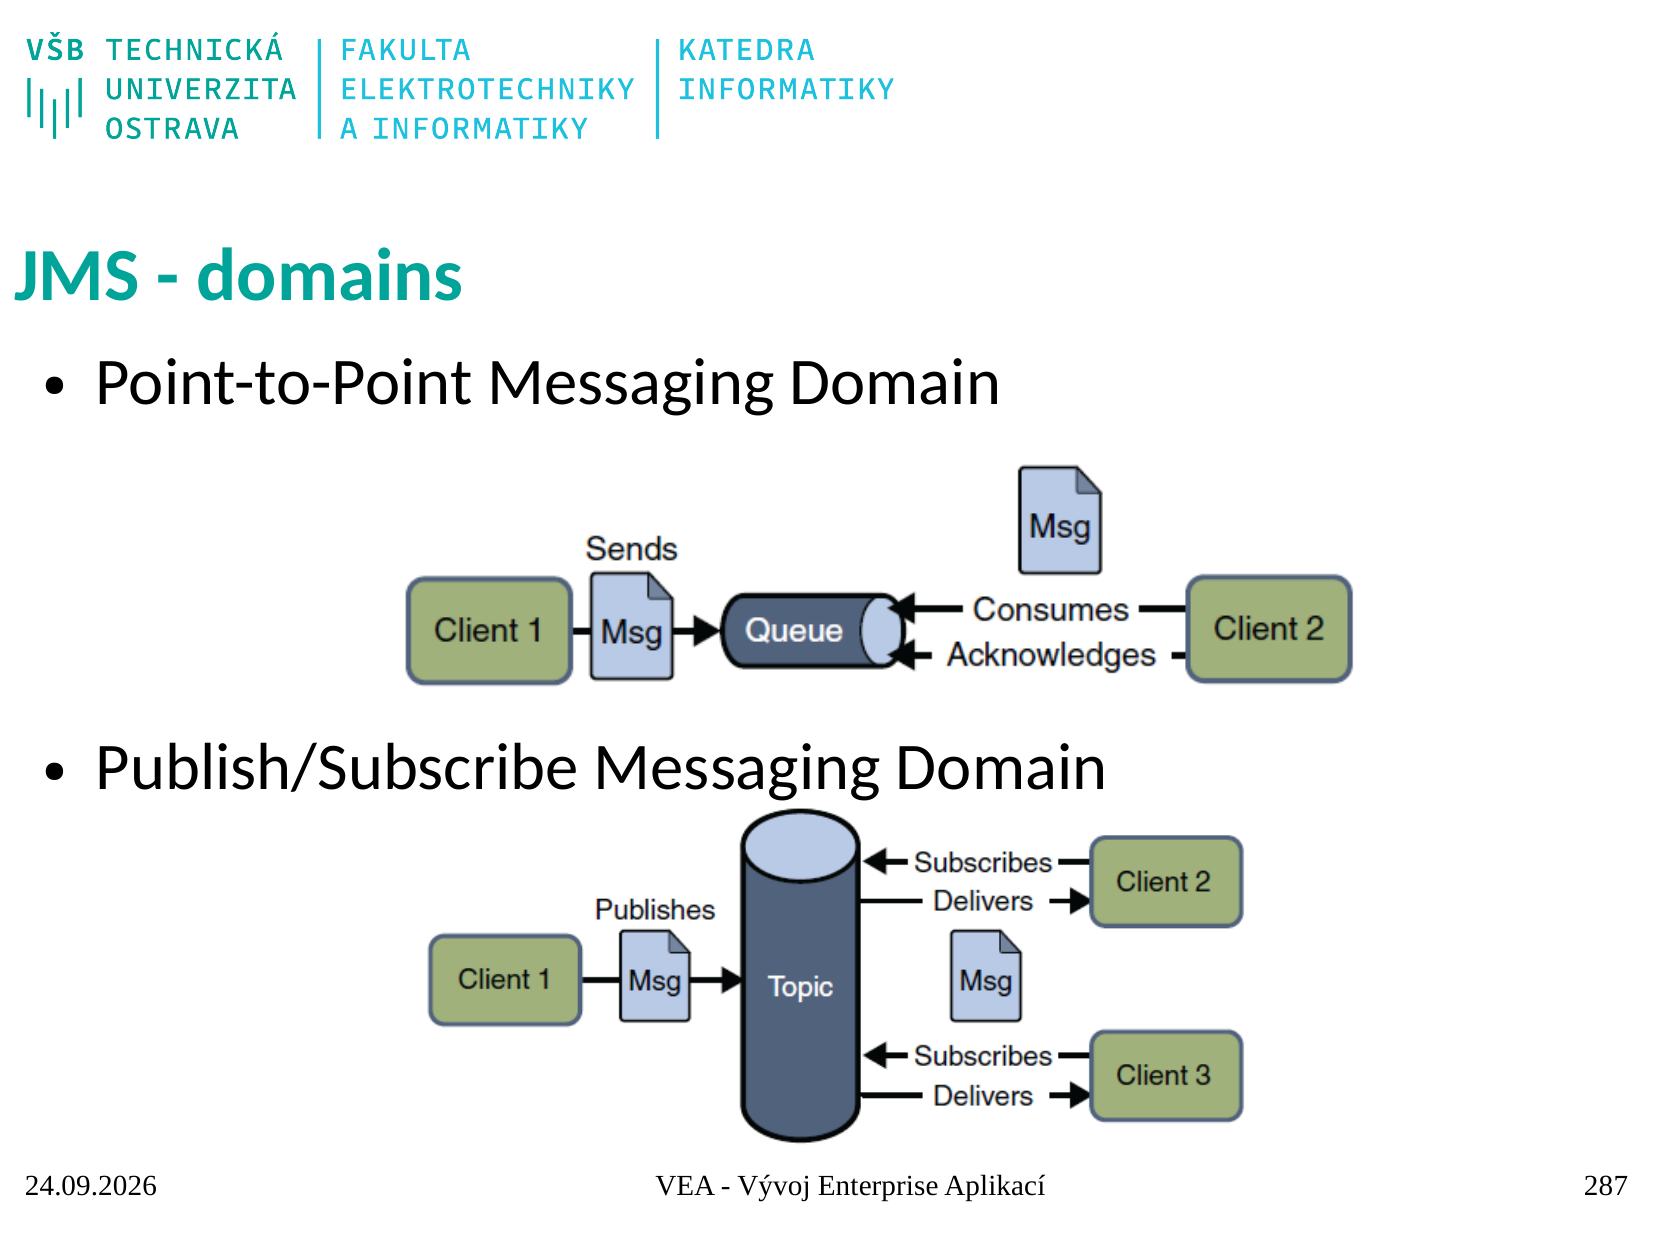

JMS - domains
# Point-to-Point Messaging Domain
Publish/Subscribe Messaging Domain
VEA - Vývoj Enterprise Aplikací
287